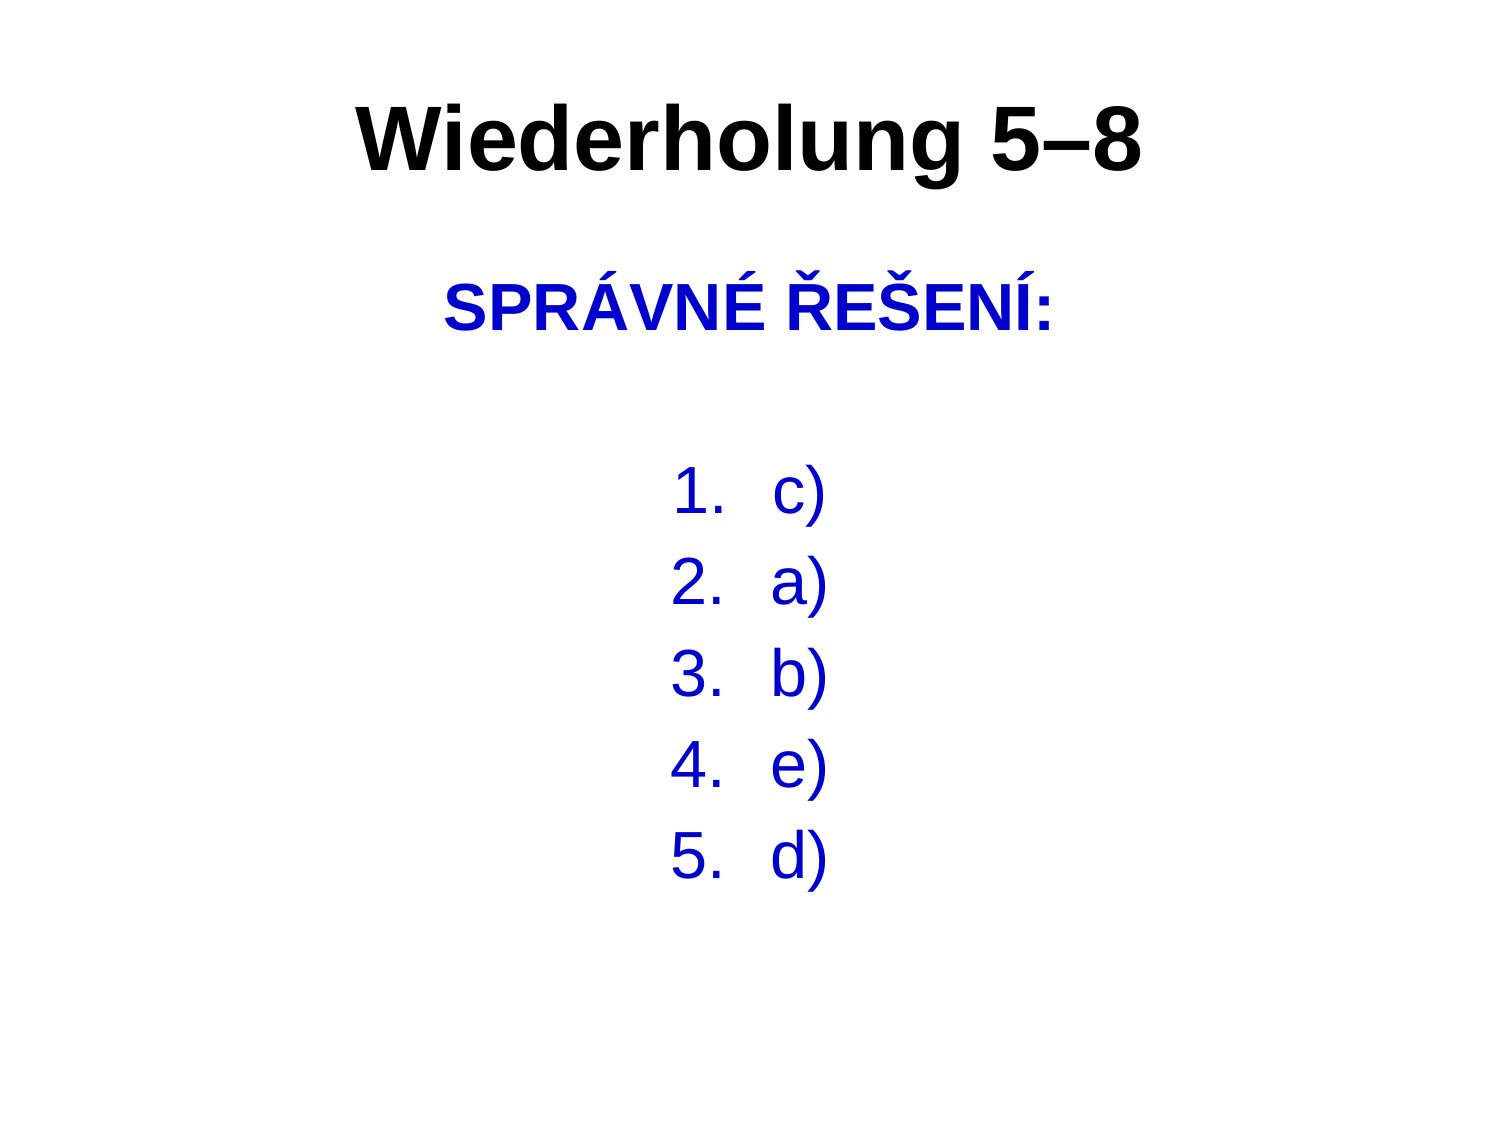

# Wiederholung 5–8
SPRÁVNÉ ŘEŠENÍ:
c)
a)
b)
e)
d)